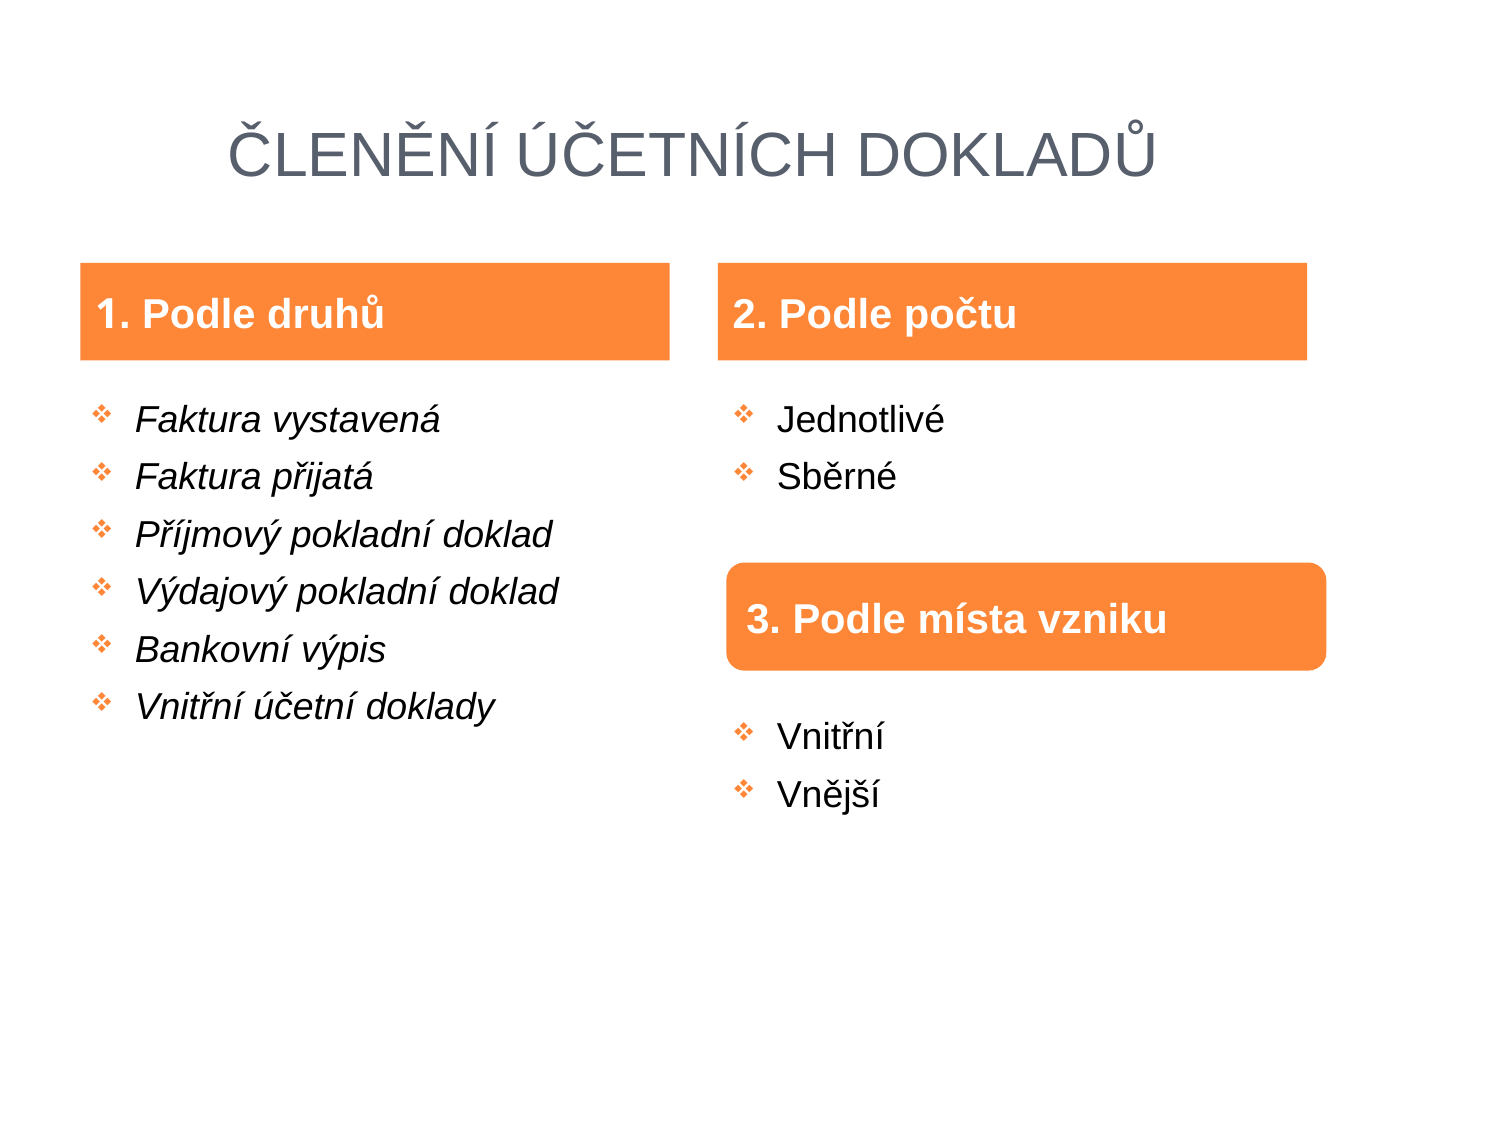

# ČLENĚNÍ ÚČETNÍCH DOKLADŮ
1. Podle druhů
2. Podle počtu
Faktura vystavená
Faktura přijatá
Příjmový pokladní doklad
Výdajový pokladní doklad
Bankovní výpis
Vnitřní účetní doklady
Jednotlivé
Sběrné
Vnitřní
Vnější
3. Podle místa vzniku